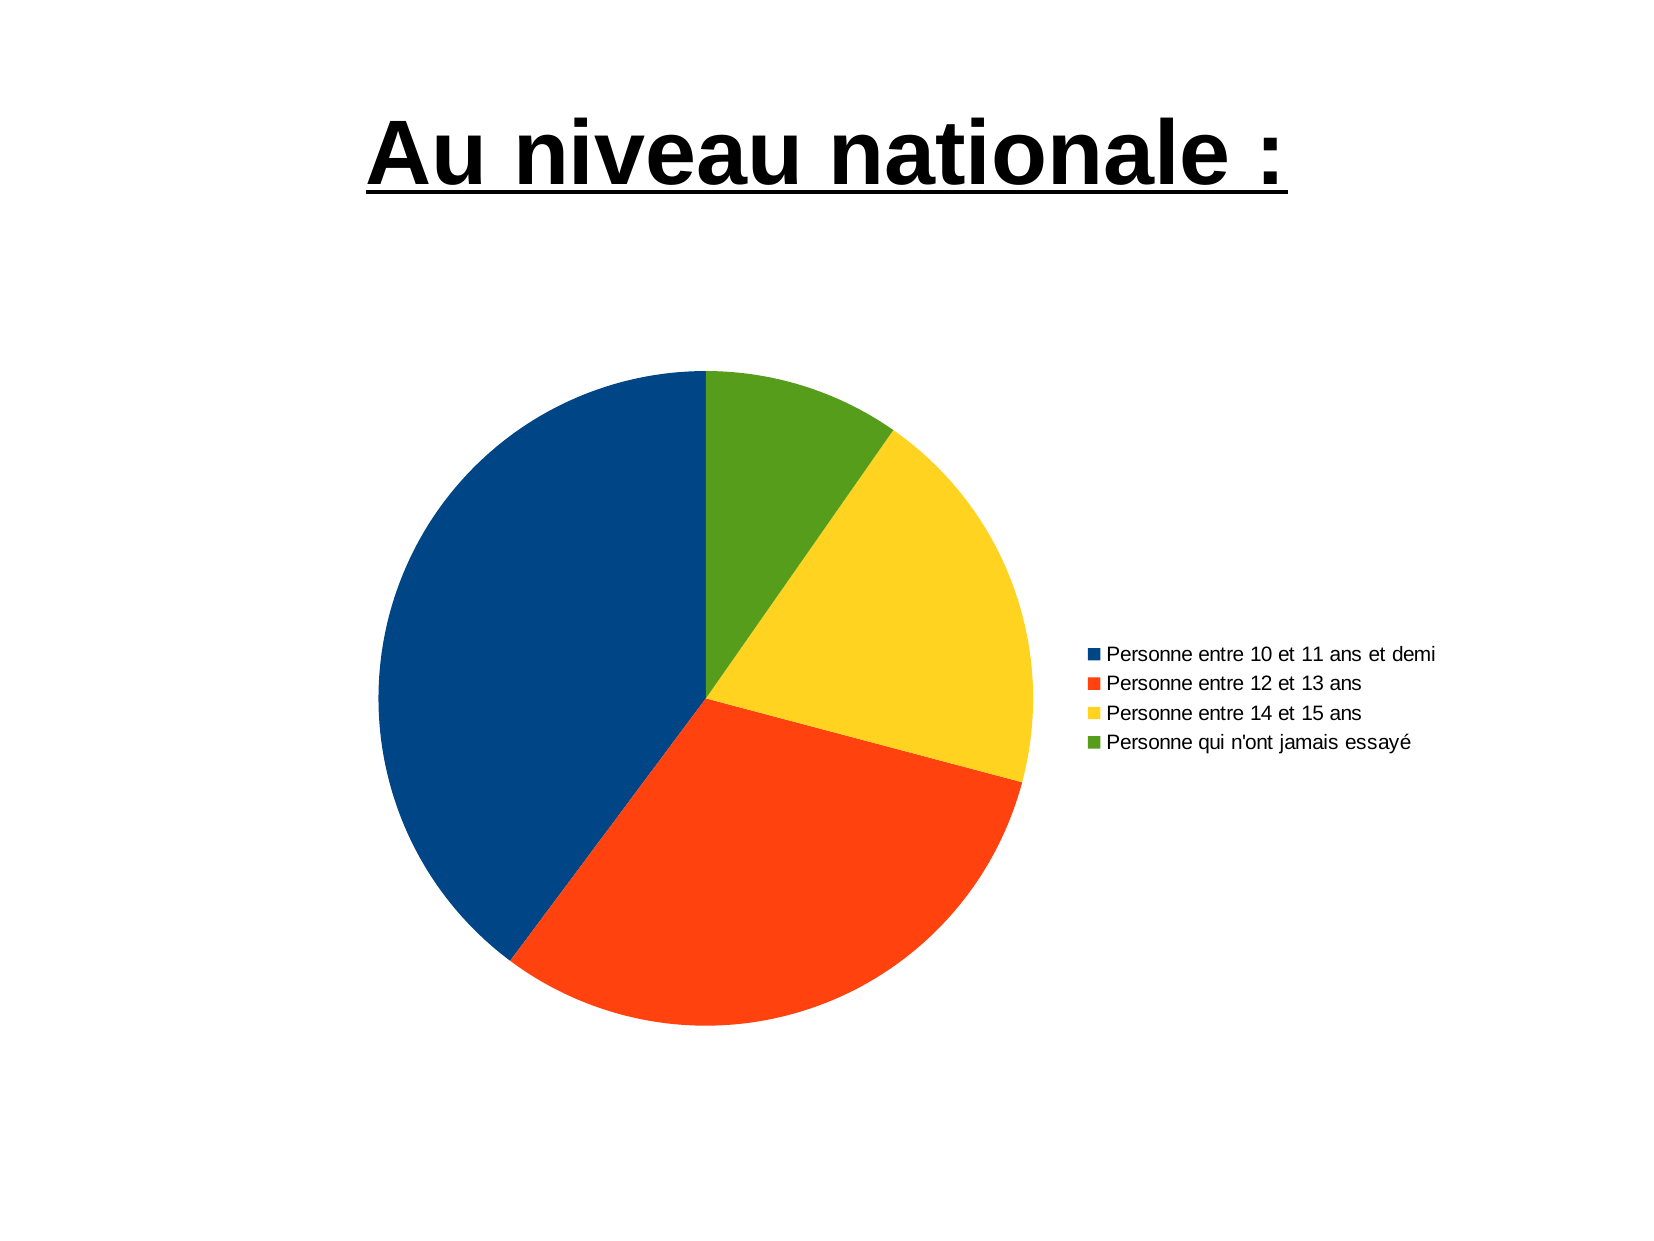

# Au niveau nationale :
### Chart
| Category | 1 colonne | 3 colonne | 2 colonne |
|---|---|---|---|
| Personne entre 10 et 11 ans et demi | 0.41 | None | None |
| Personne entre 12 et 13 ans | 0.32 | None | None |
| Personne entre 14 et 15 ans | 0.2 | None | None |
| Personne qui n'ont jamais essayé | 0.1 | None | None |